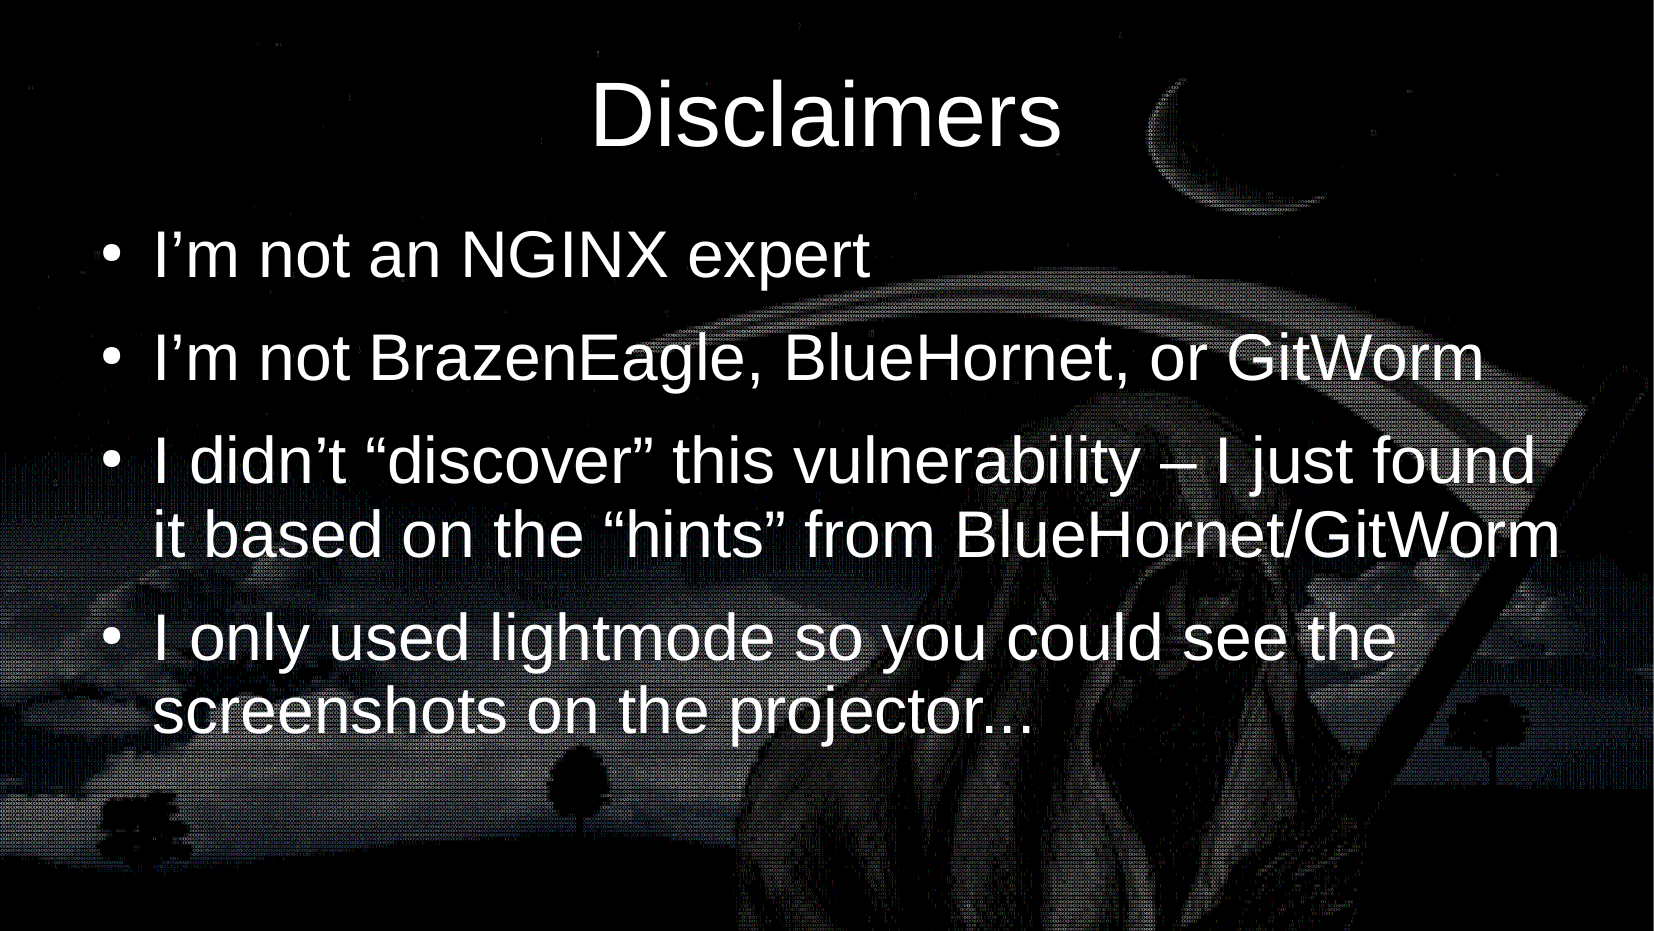

# Disclaimers
I’m not an NGINX expert
I’m not BrazenEagle, BlueHornet, or GitWorm
I didn’t “discover” this vulnerability – I just found it based on the “hints” from BlueHornet/GitWorm
I only used lightmode so you could see the screenshots on the projector...